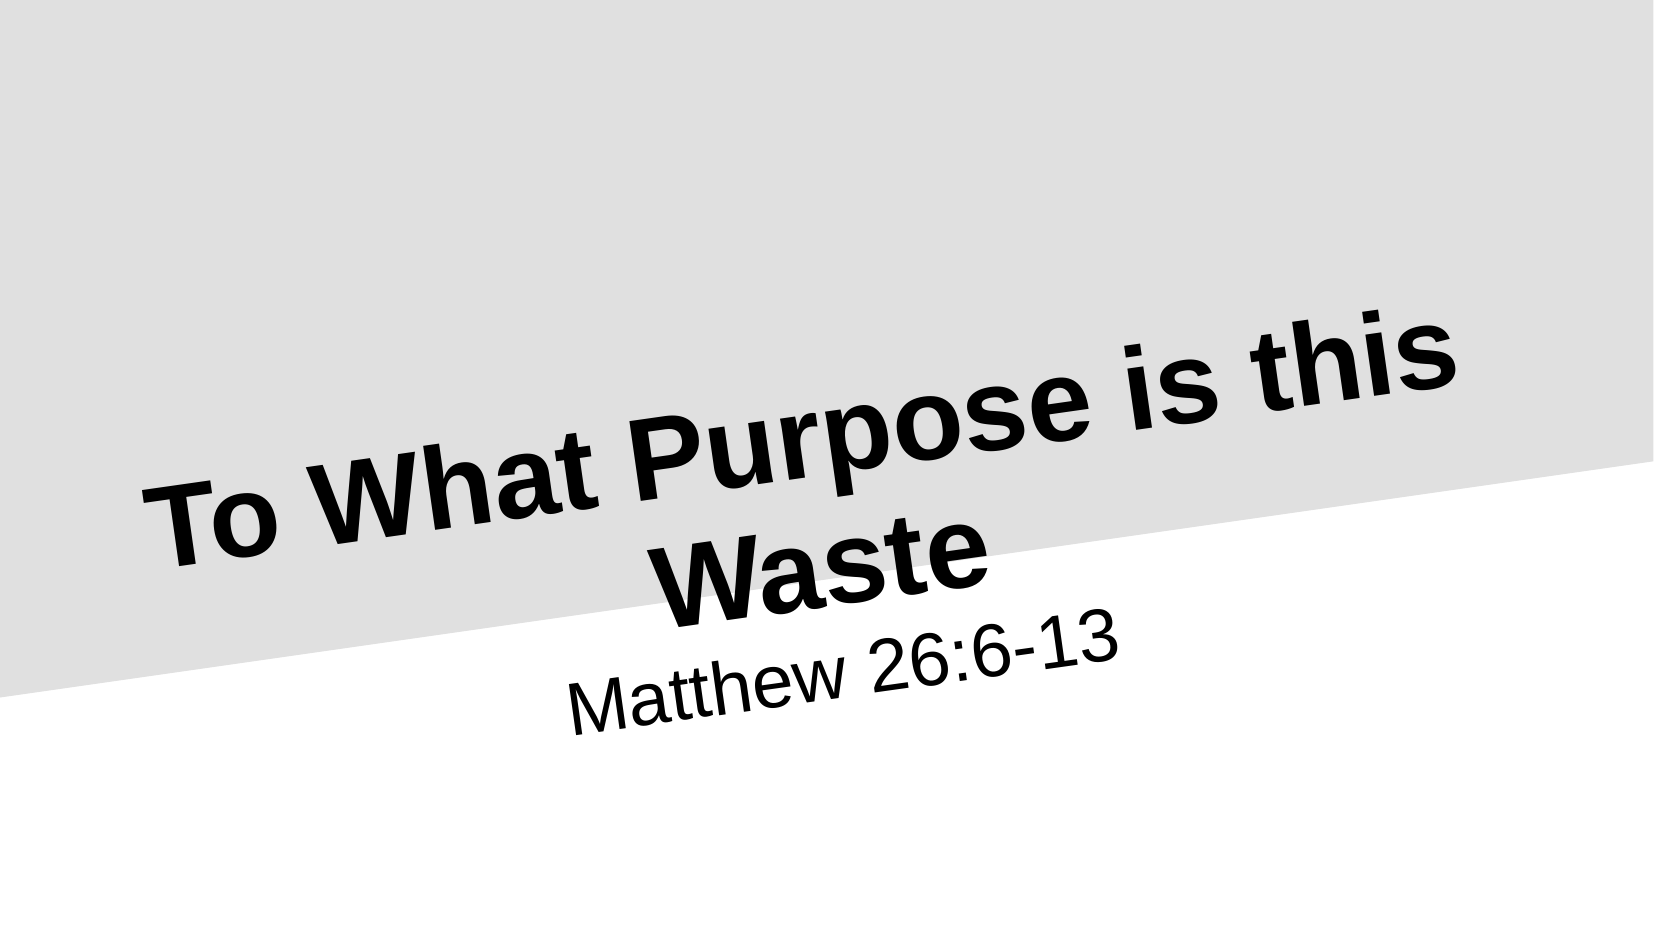

# To What Purpose is this Waste
 Matthew 26:6-13